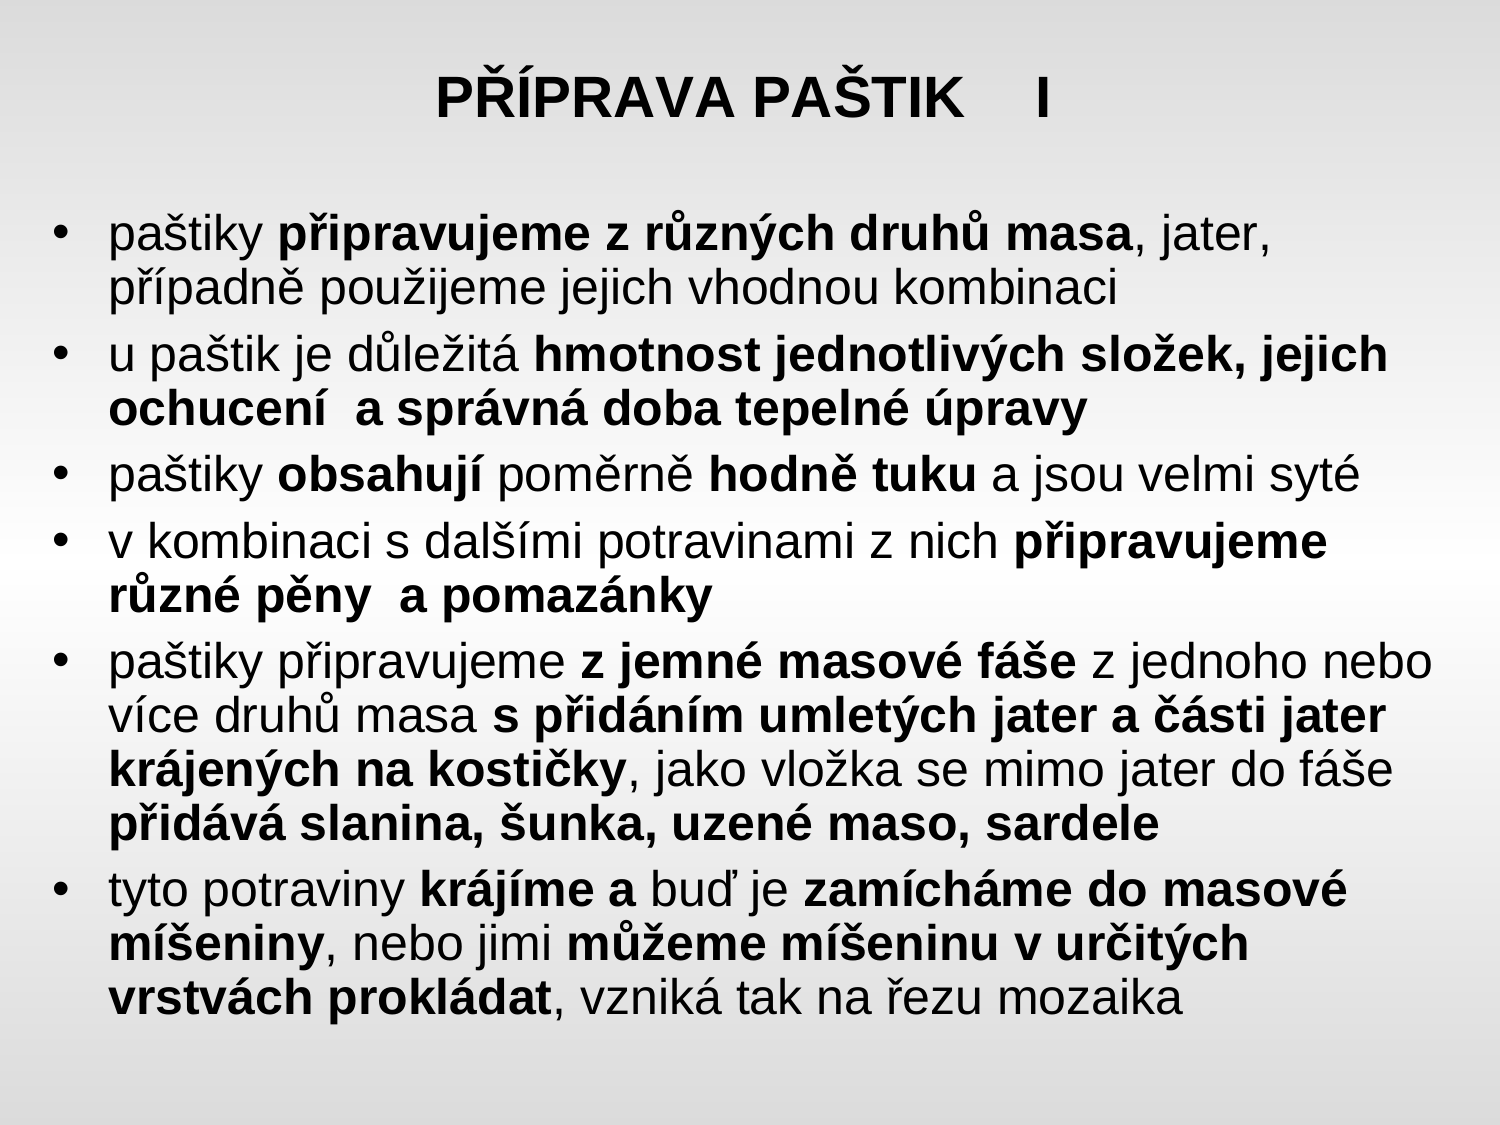

# PŘÍPRAVA PAŠTIK	I
paštiky připravujeme z různých druhů masa, jater, případně použijeme jejich vhodnou kombinaci
u paštik je důležitá hmotnost jednotlivých složek, jejich ochucení a správná doba tepelné úpravy
paštiky obsahují poměrně hodně tuku a jsou velmi syté
v kombinaci s dalšími potravinami z nich připravujeme různé pěny a pomazánky
paštiky připravujeme z jemné masové fáše z jednoho nebo více druhů masa s přidáním umletých jater a části jater krájených na kostičky, jako vložka se mimo jater do fáše přidává slanina, šunka, uzené maso, sardele
tyto potraviny krájíme a buď je zamícháme do masové míšeniny, nebo jimi můžeme míšeninu v určitých vrstvách prokládat, vzniká tak na řezu mozaika